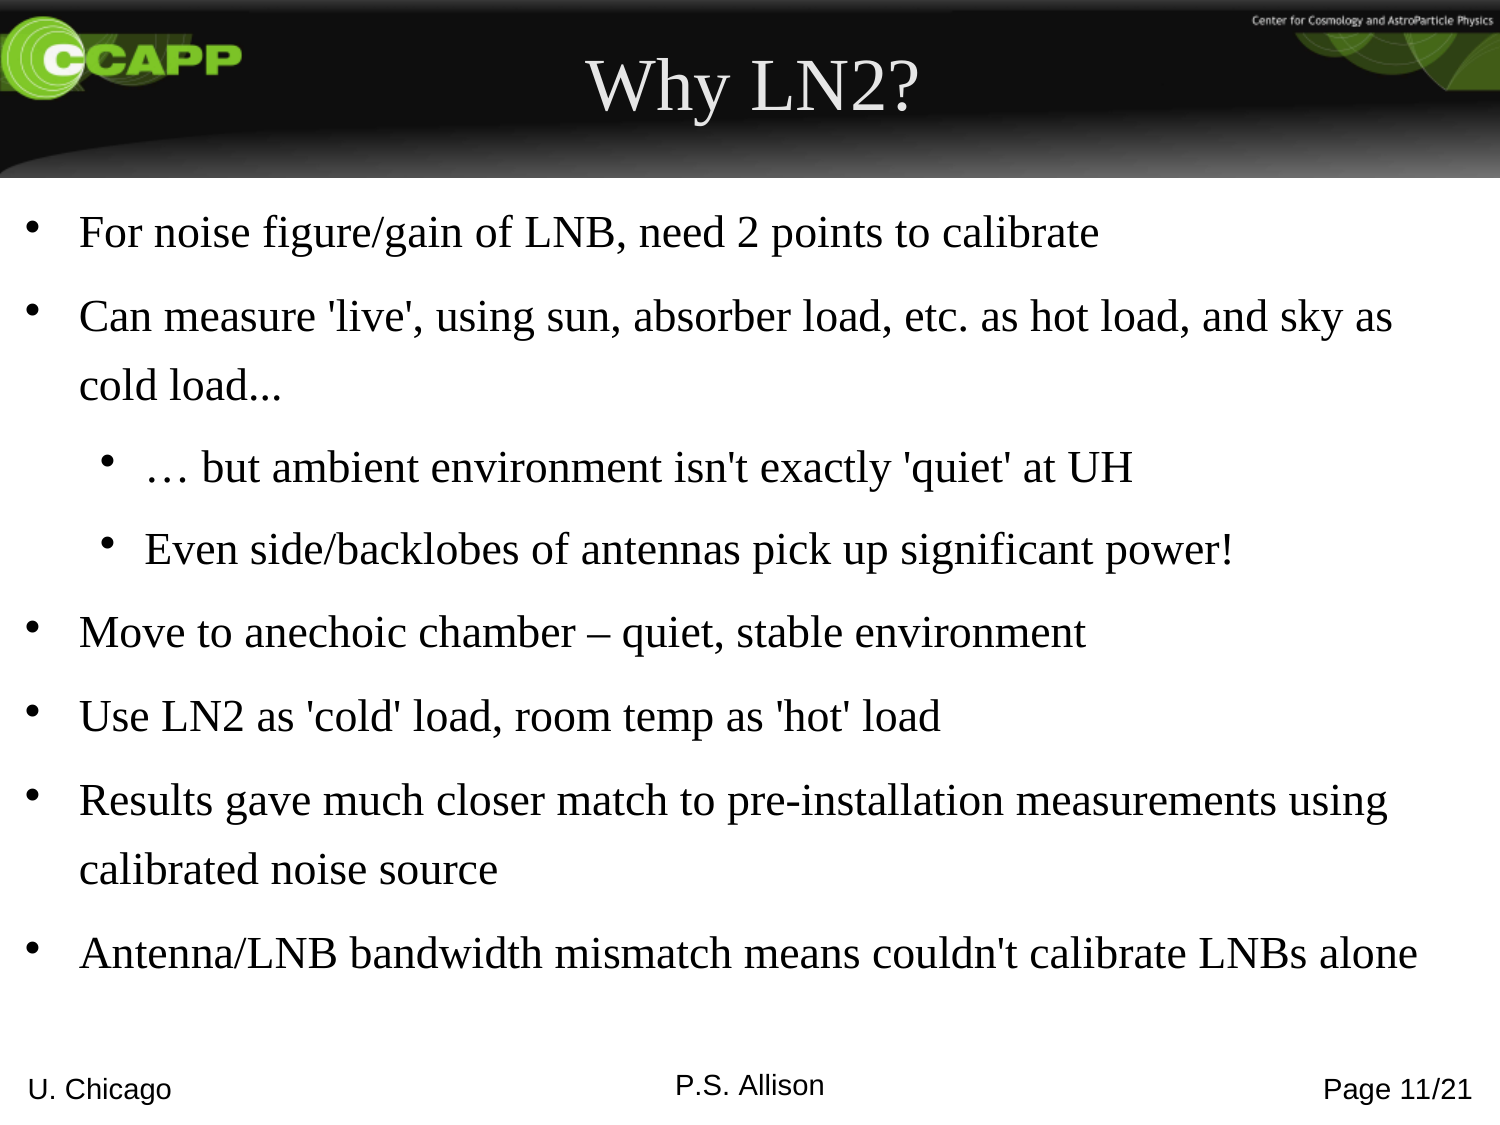

# Why LN2?
For noise figure/gain of LNB, need 2 points to calibrate
Can measure 'live', using sun, absorber load, etc. as hot load, and sky as cold load...
… but ambient environment isn't exactly 'quiet' at UH
Even side/backlobes of antennas pick up significant power!
Move to anechoic chamber – quiet, stable environment
Use LN2 as 'cold' load, room temp as 'hot' load
Results gave much closer match to pre-installation measurements using calibrated noise source
Antenna/LNB bandwidth mismatch means couldn't calibrate LNBs alone